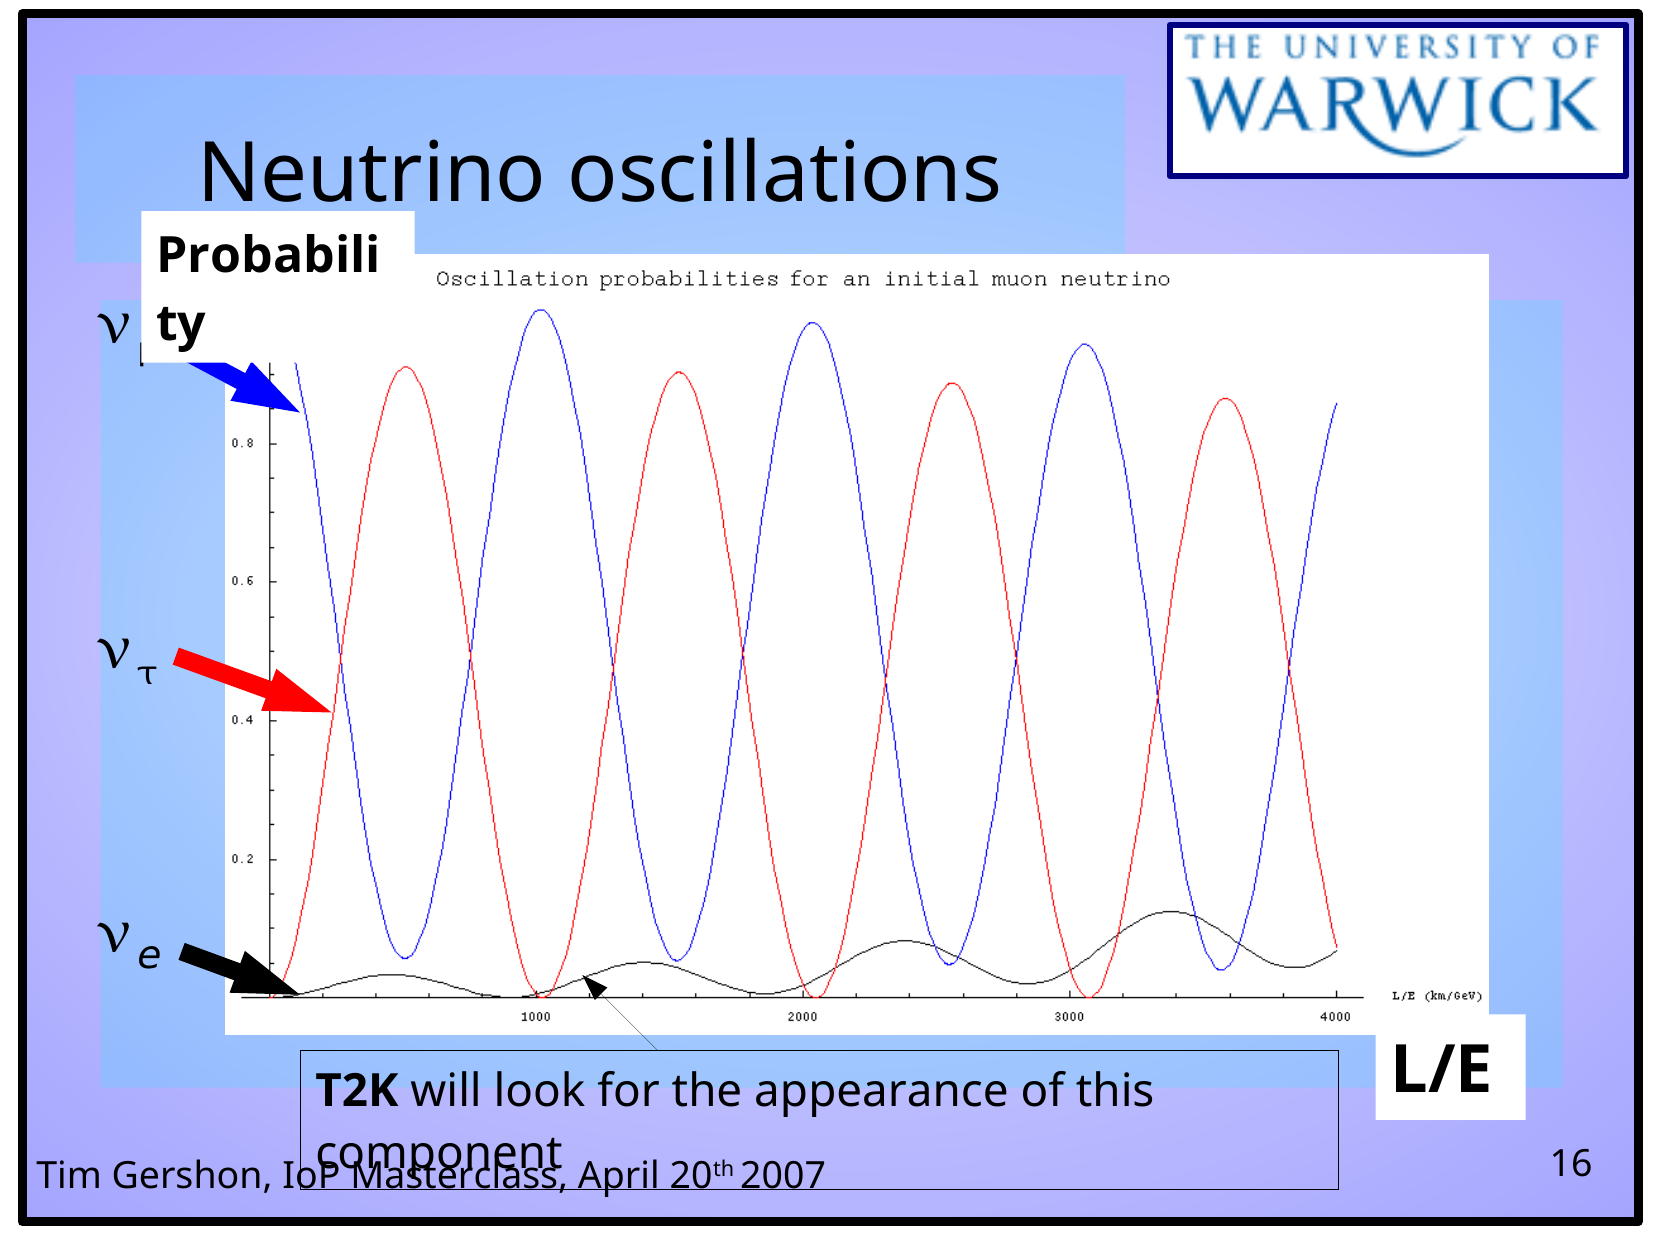

Neutrino oscillations
Probability
L/E
T2K will look for the appearance of this component
Tim Gershon, IoP Masterclass, April 20th 2007